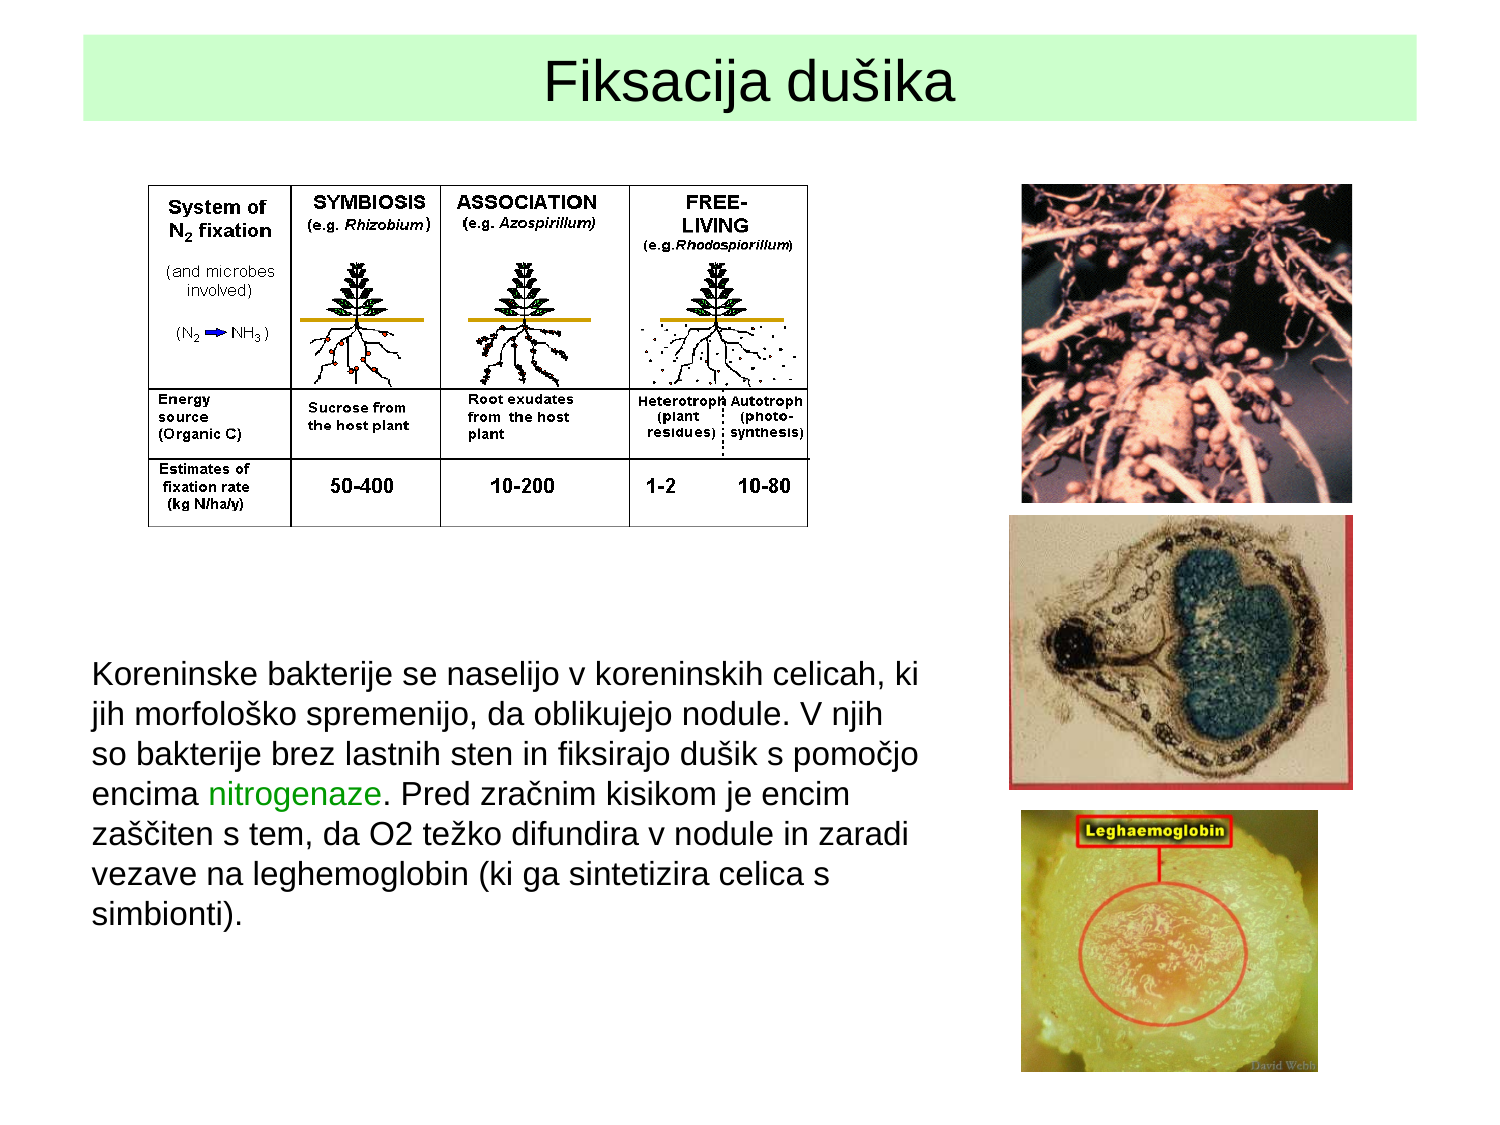

Fiksacija dušika
Koreninske bakterije se naselijo v koreninskih celicah, ki jih morfološko spremenijo, da oblikujejo nodule. V njih so bakterije brez lastnih sten in fiksirajo dušik s pomočjo encima nitrogenaze. Pred zračnim kisikom je encim zaščiten s tem, da O2 težko difundira v nodule in zaradi vezave na leghemoglobin (ki ga sintetizira celica s simbionti).